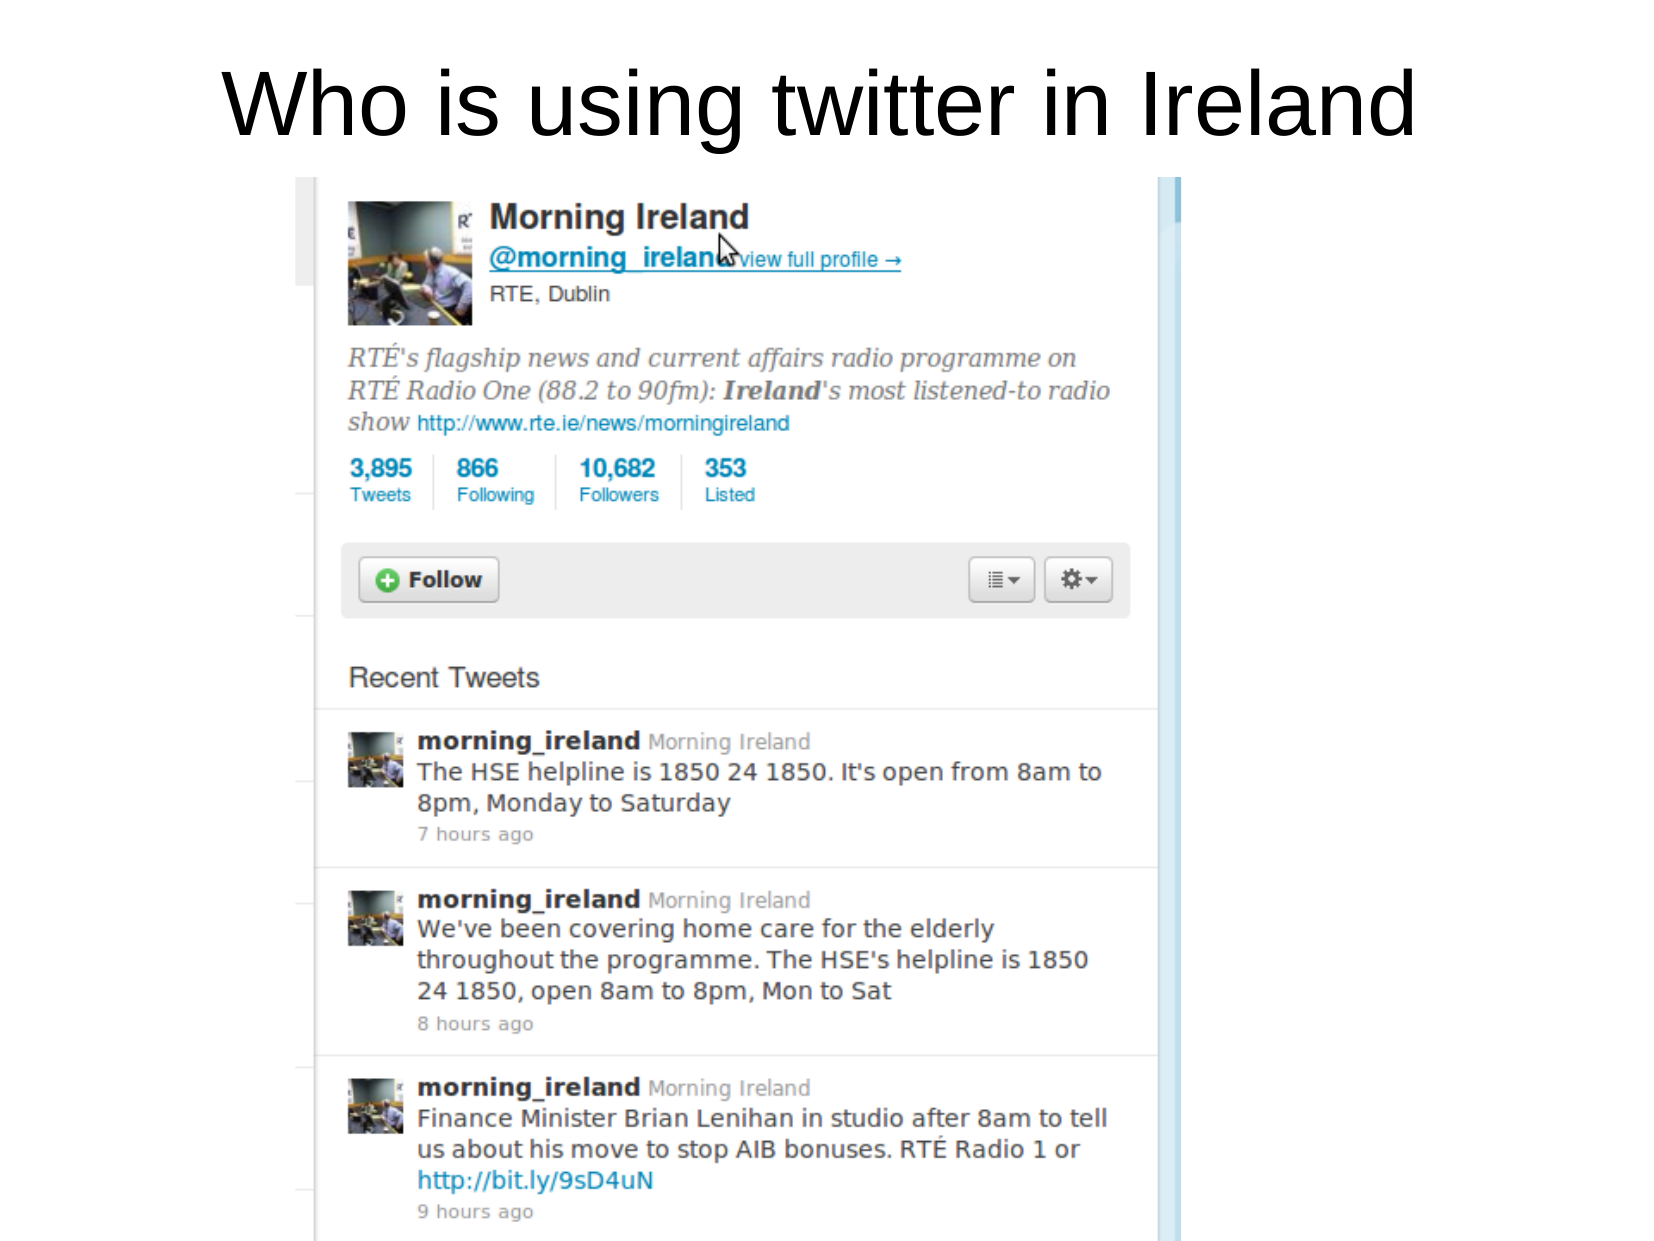

# Who is using twitter in Ireland